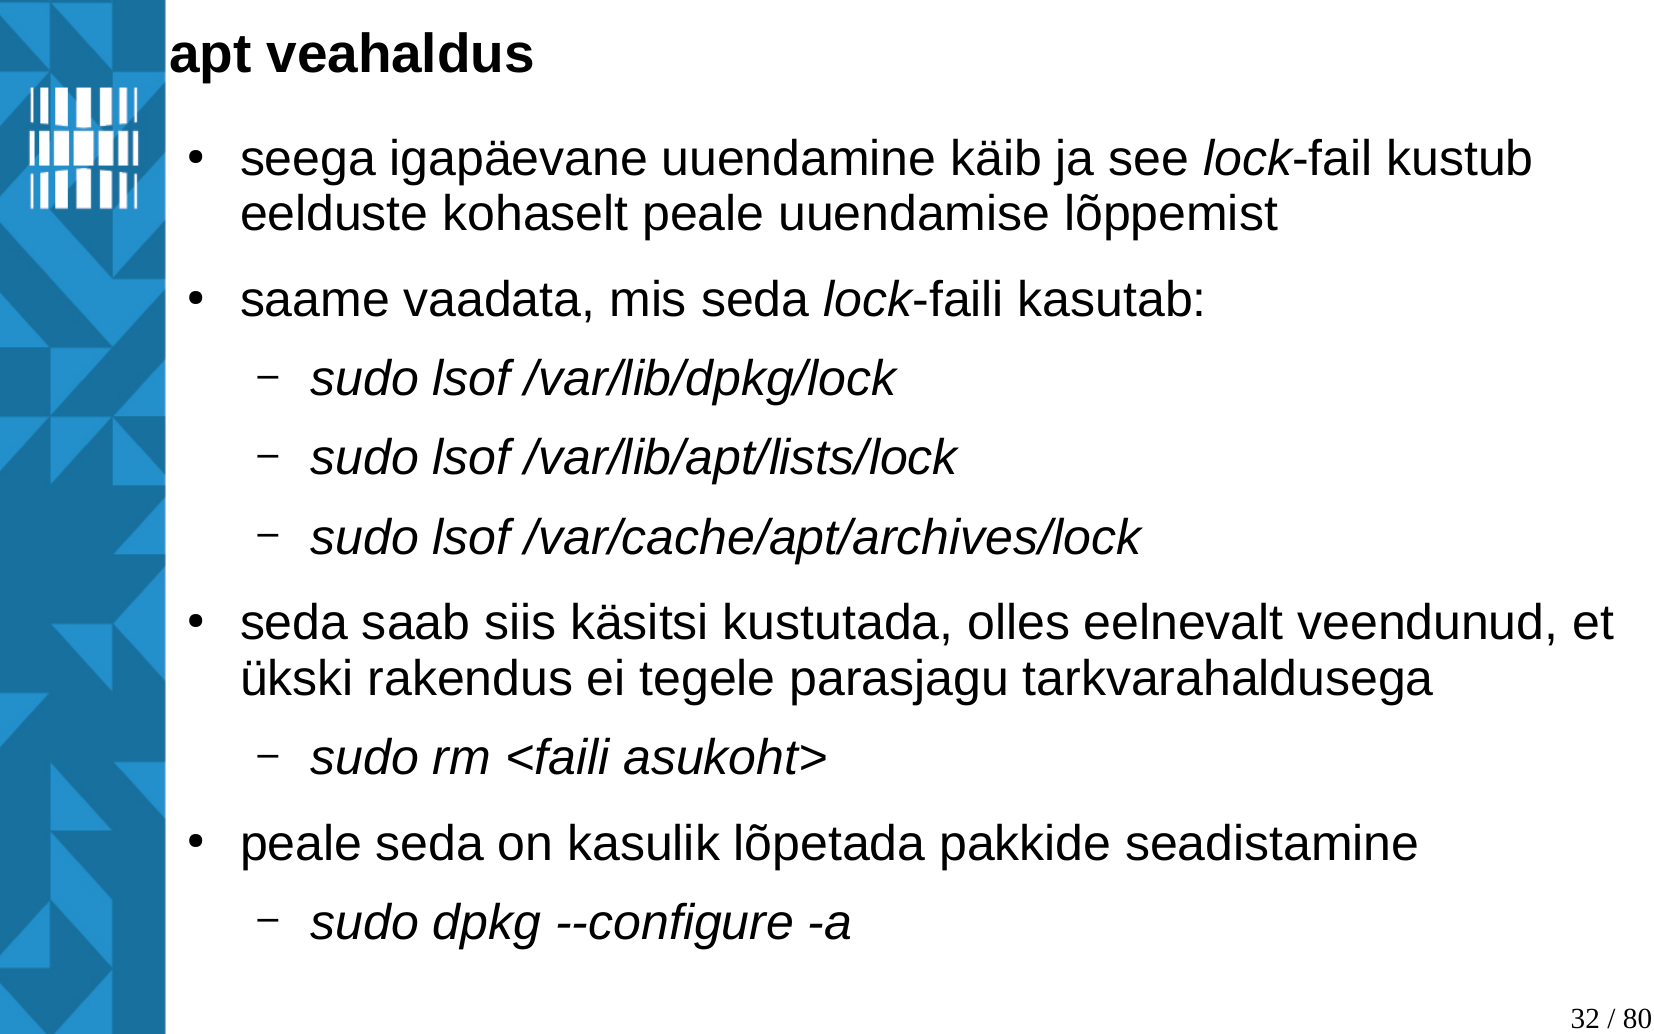

# apt veahaldus
seega igapäevane uuendamine käib ja see lock-fail kustub eelduste kohaselt peale uuendamise lõppemist
saame vaadata, mis seda lock-faili kasutab:
sudo lsof /var/lib/dpkg/lock
sudo lsof /var/lib/apt/lists/lock
sudo lsof /var/cache/apt/archives/lock
seda saab siis käsitsi kustutada, olles eelnevalt veendunud, et ükski rakendus ei tegele parasjagu tarkvarahaldusega
sudo rm <faili asukoht>
peale seda on kasulik lõpetada pakkide seadistamine
sudo dpkg --configure -a
32